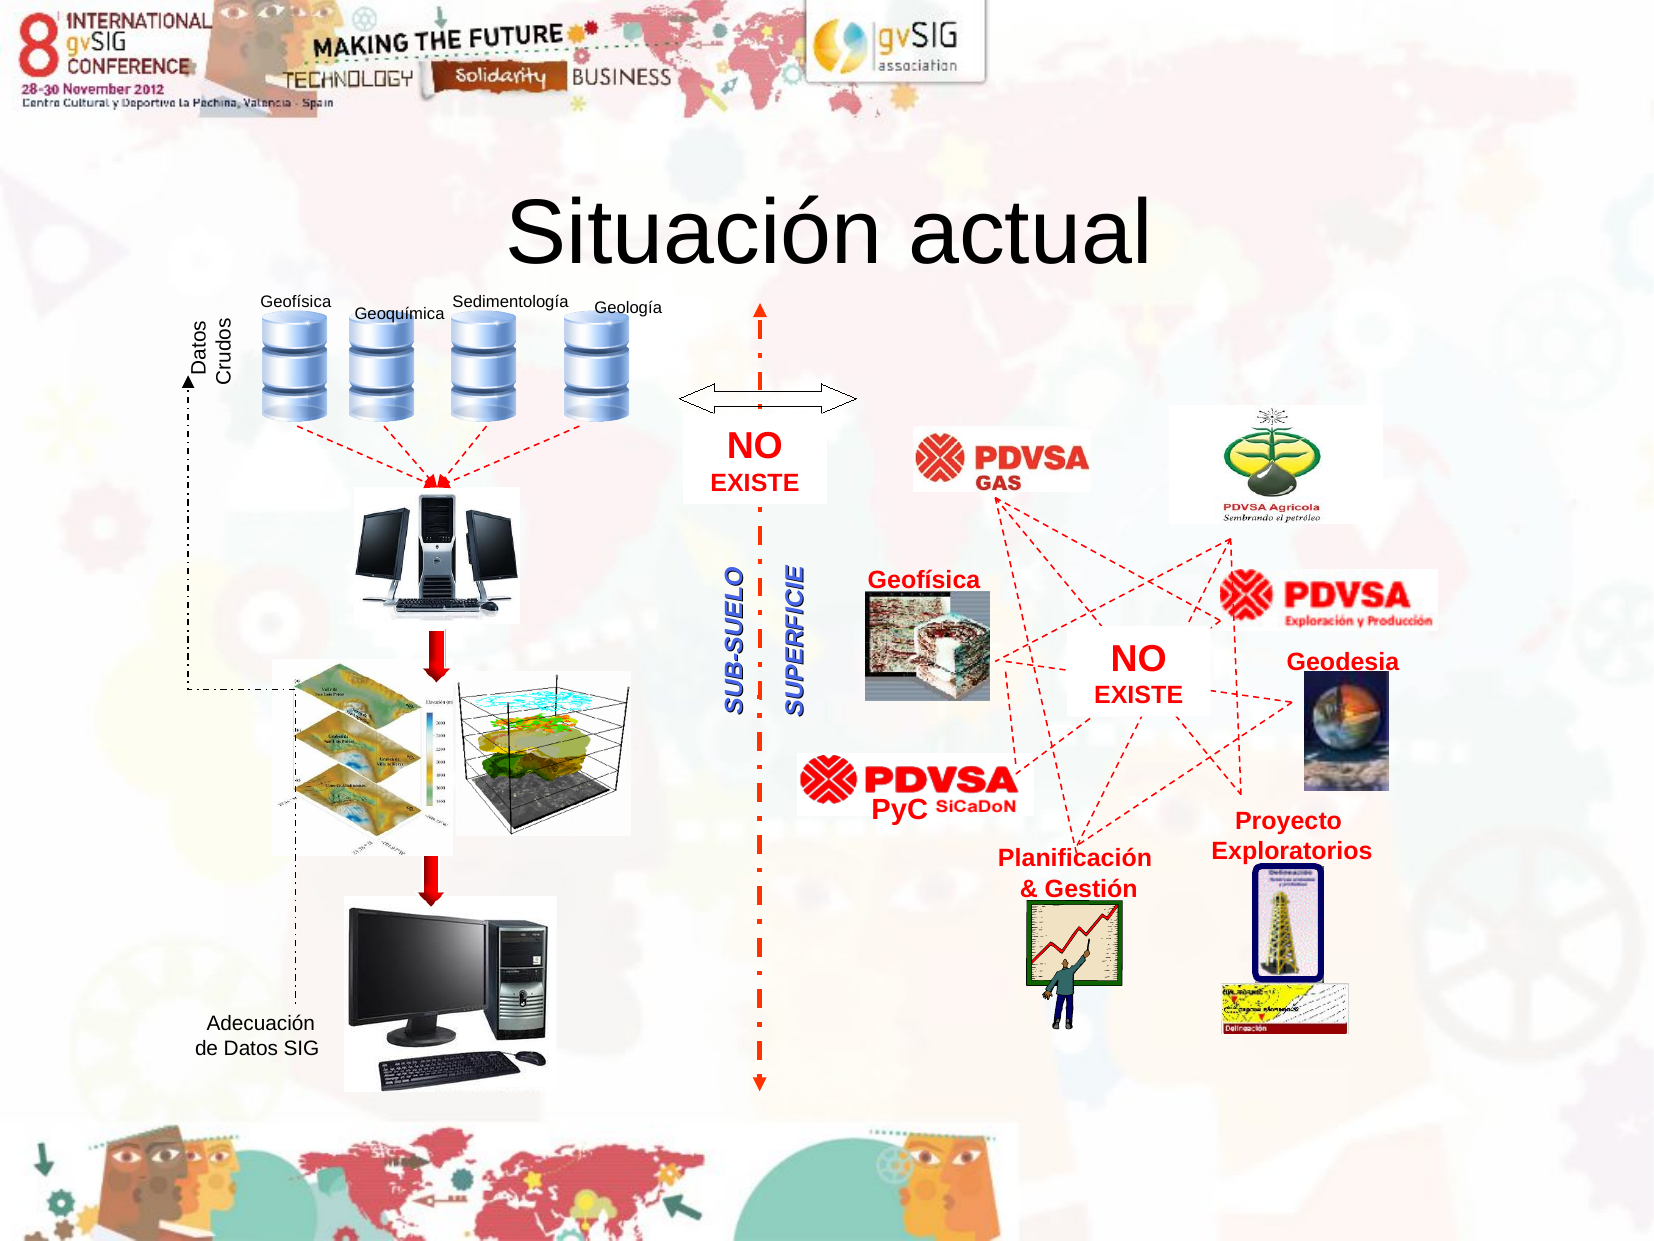

# Situación actual
Geofísica
Sedimentología
Geología
Geoquímica
Datos Crudos
NO EXISTE
Geofísica
SUB-SUELO
SUPERFICIE
NO EXISTE
Geodesia
PyC
Proyecto
 Exploratorios
Planificación
 & Gestión
Adecuación de Datos SIG